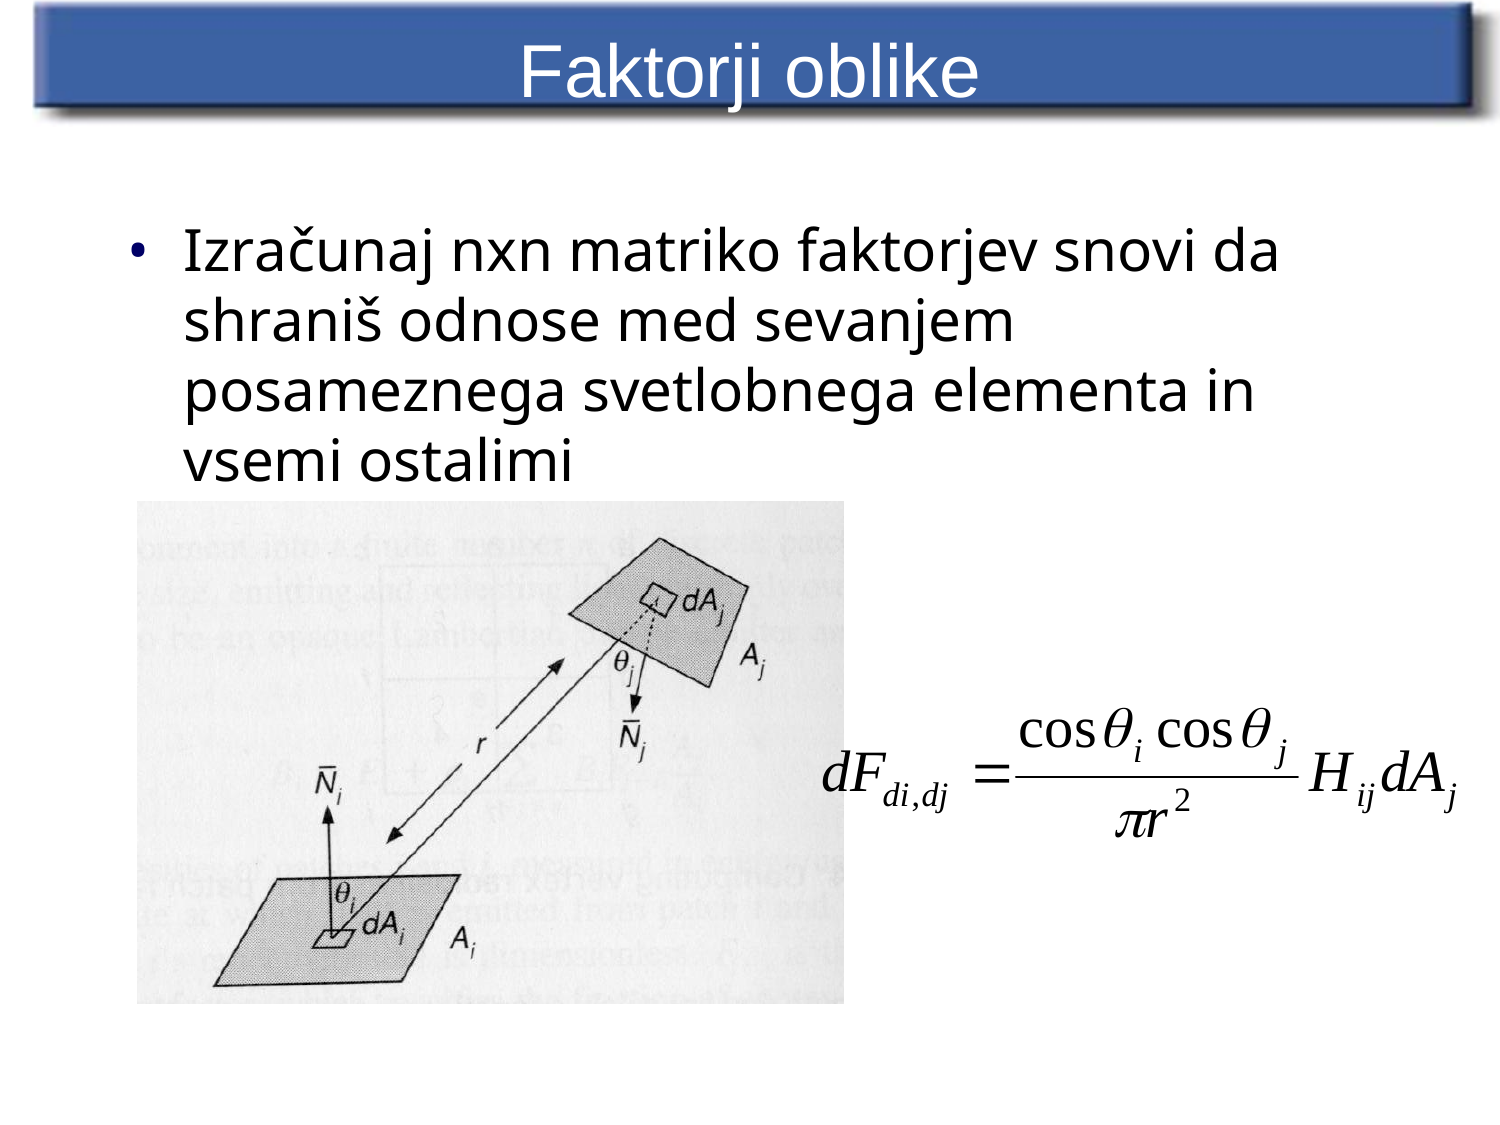

# Faktorji oblike
Izračunaj nxn matriko faktorjev snovi da shraniš odnose med sevanjem posameznega svetlobnega elementa in vsemi ostalimi
Hij = 1 or 0 depending on occlusion